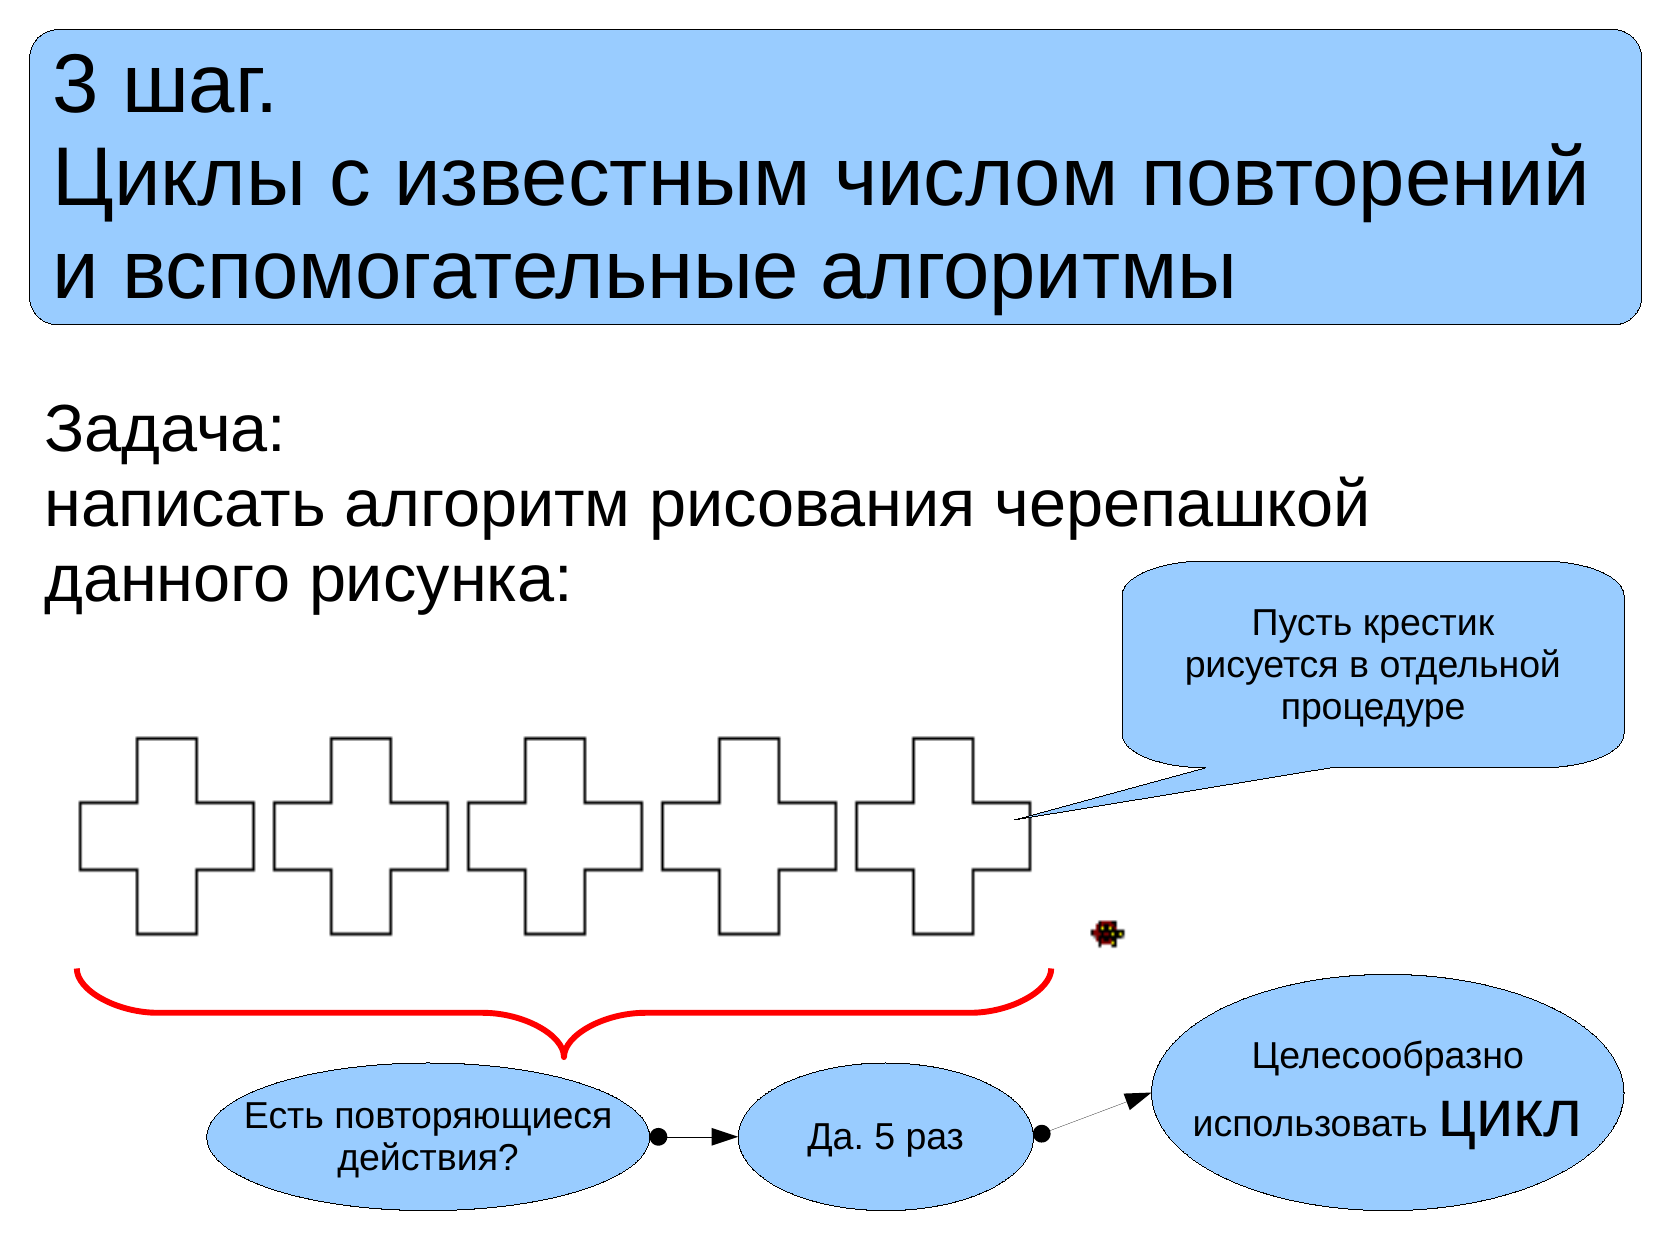

3 шаг.
Циклы с известным числом повторений
и вспомогательные алгоритмы
Задача:
написать алгоритм рисования черепашкой данного рисунка:
Пусть крестик
рисуется в отдельной
процедуре
Целесообразно
использовать цикл
Есть повторяющиеся
действия?
Да. 5 раз